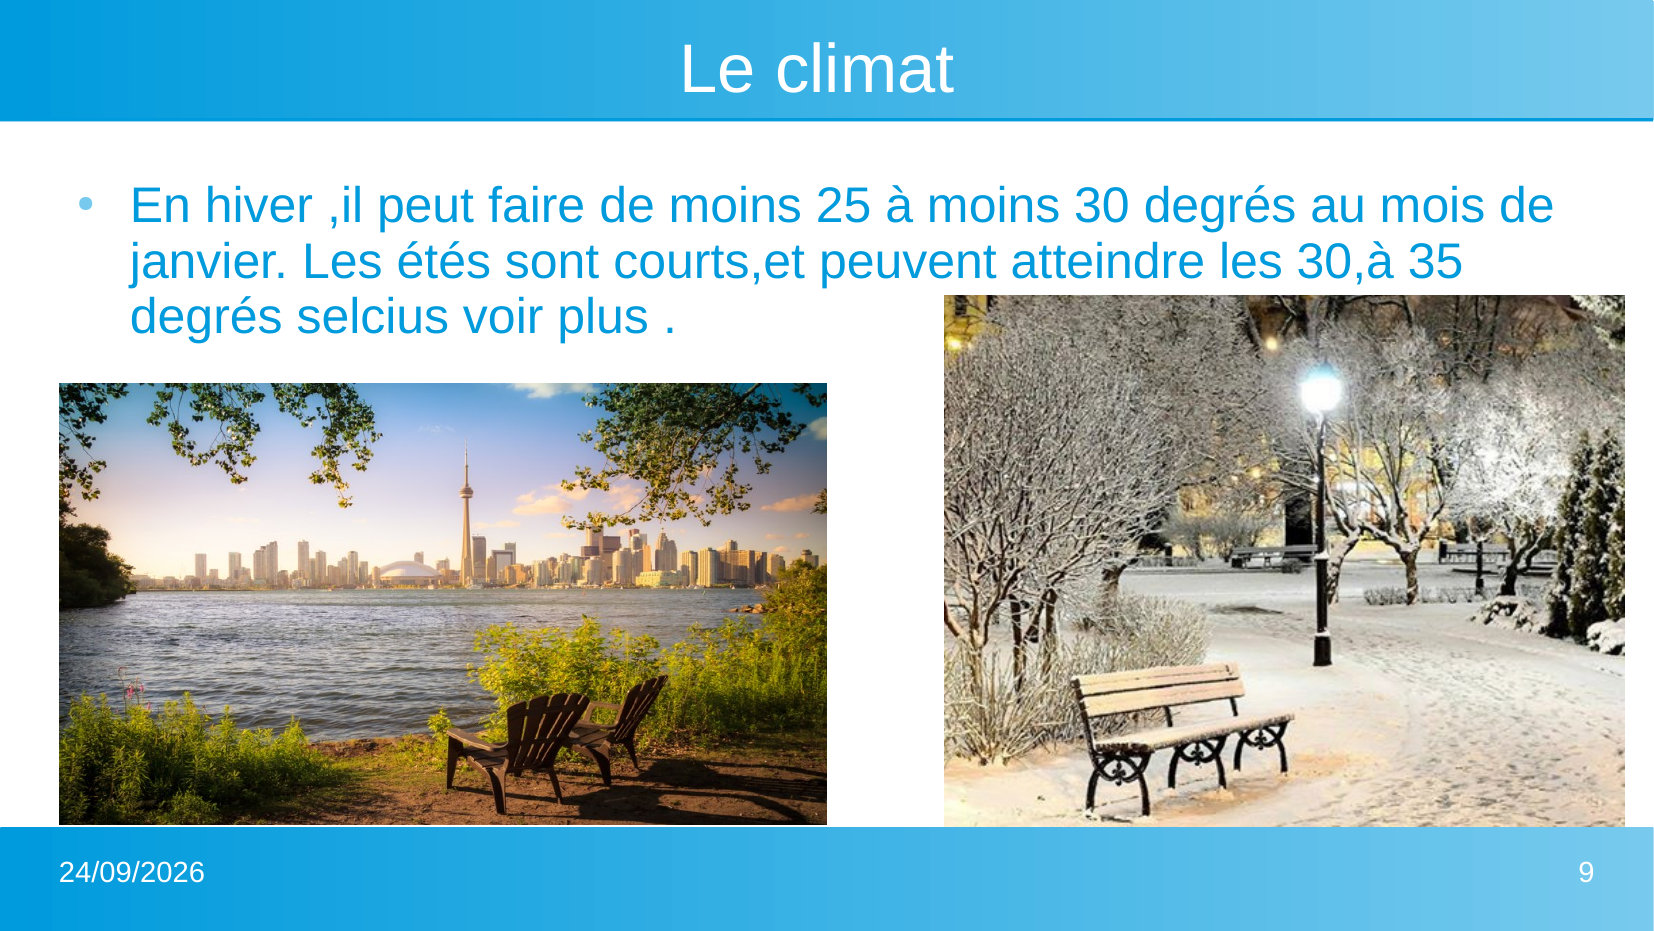

# Le climat
En hiver ,il peut faire de moins 25 à moins 30 degrés au mois de janvier. Les étés sont courts,et peuvent atteindre les 30,à 35 degrés selcius voir plus .
9